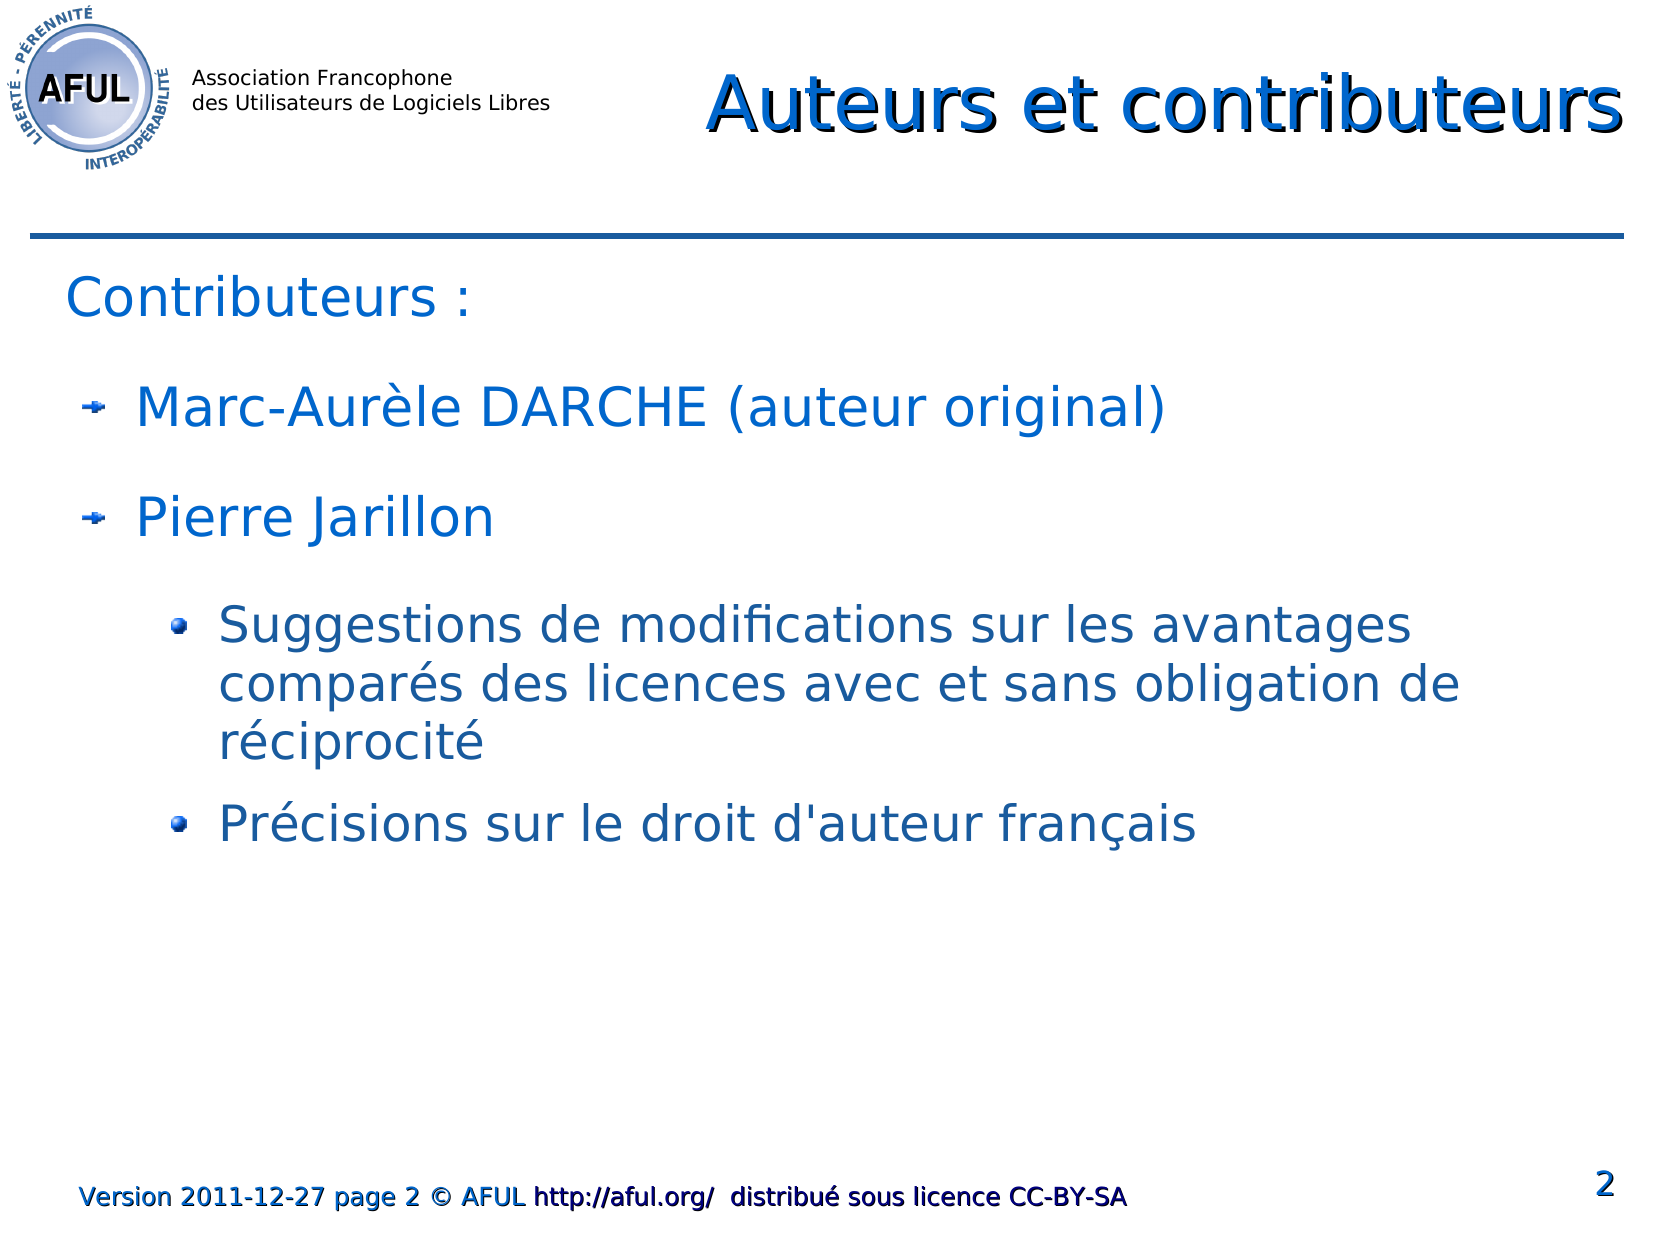

# Auteurs et contributeurs
Contributeurs :
Marc-Aurèle DARCHE (auteur original)
Pierre Jarillon
Suggestions de modifications sur les avantages comparés des licences avec et sans obligation de réciprocité
Précisions sur le droit d'auteur français